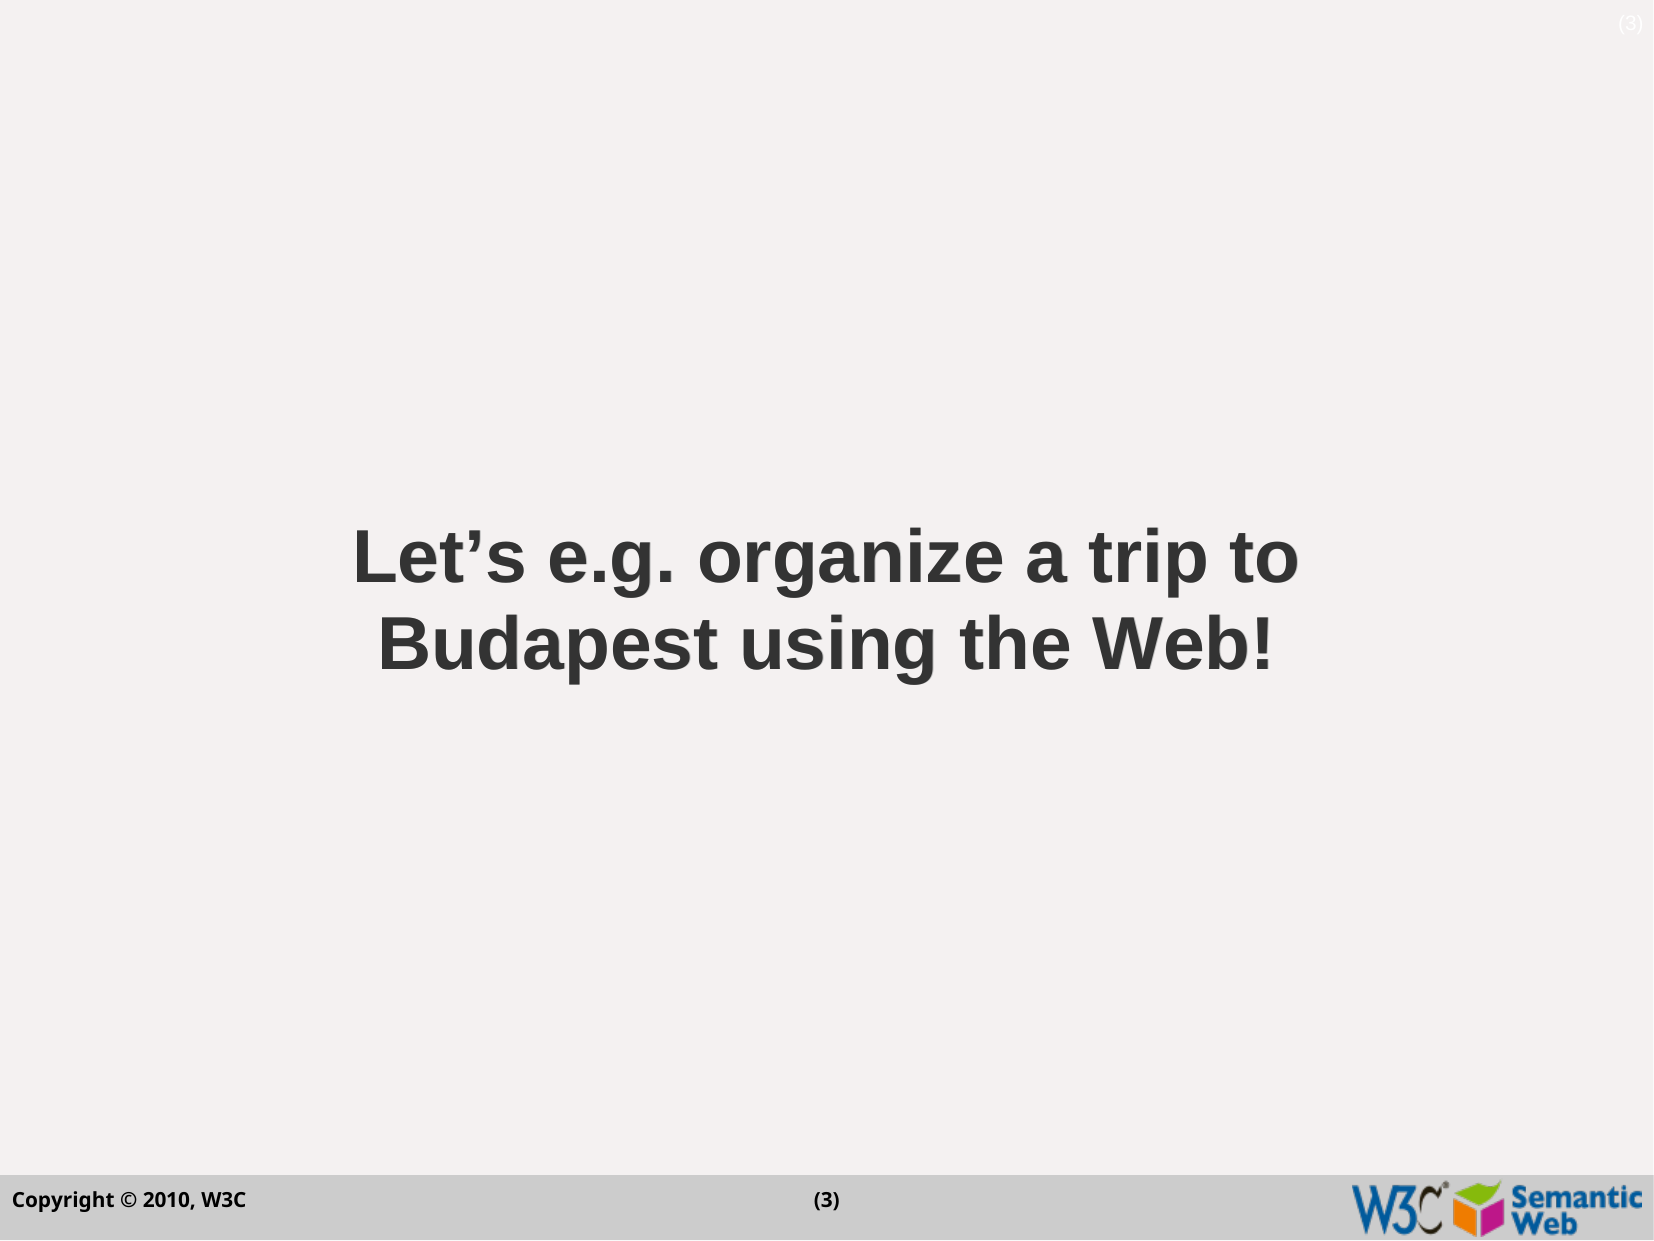

# Let’s e.g. organize a trip to Budapest using the Web!